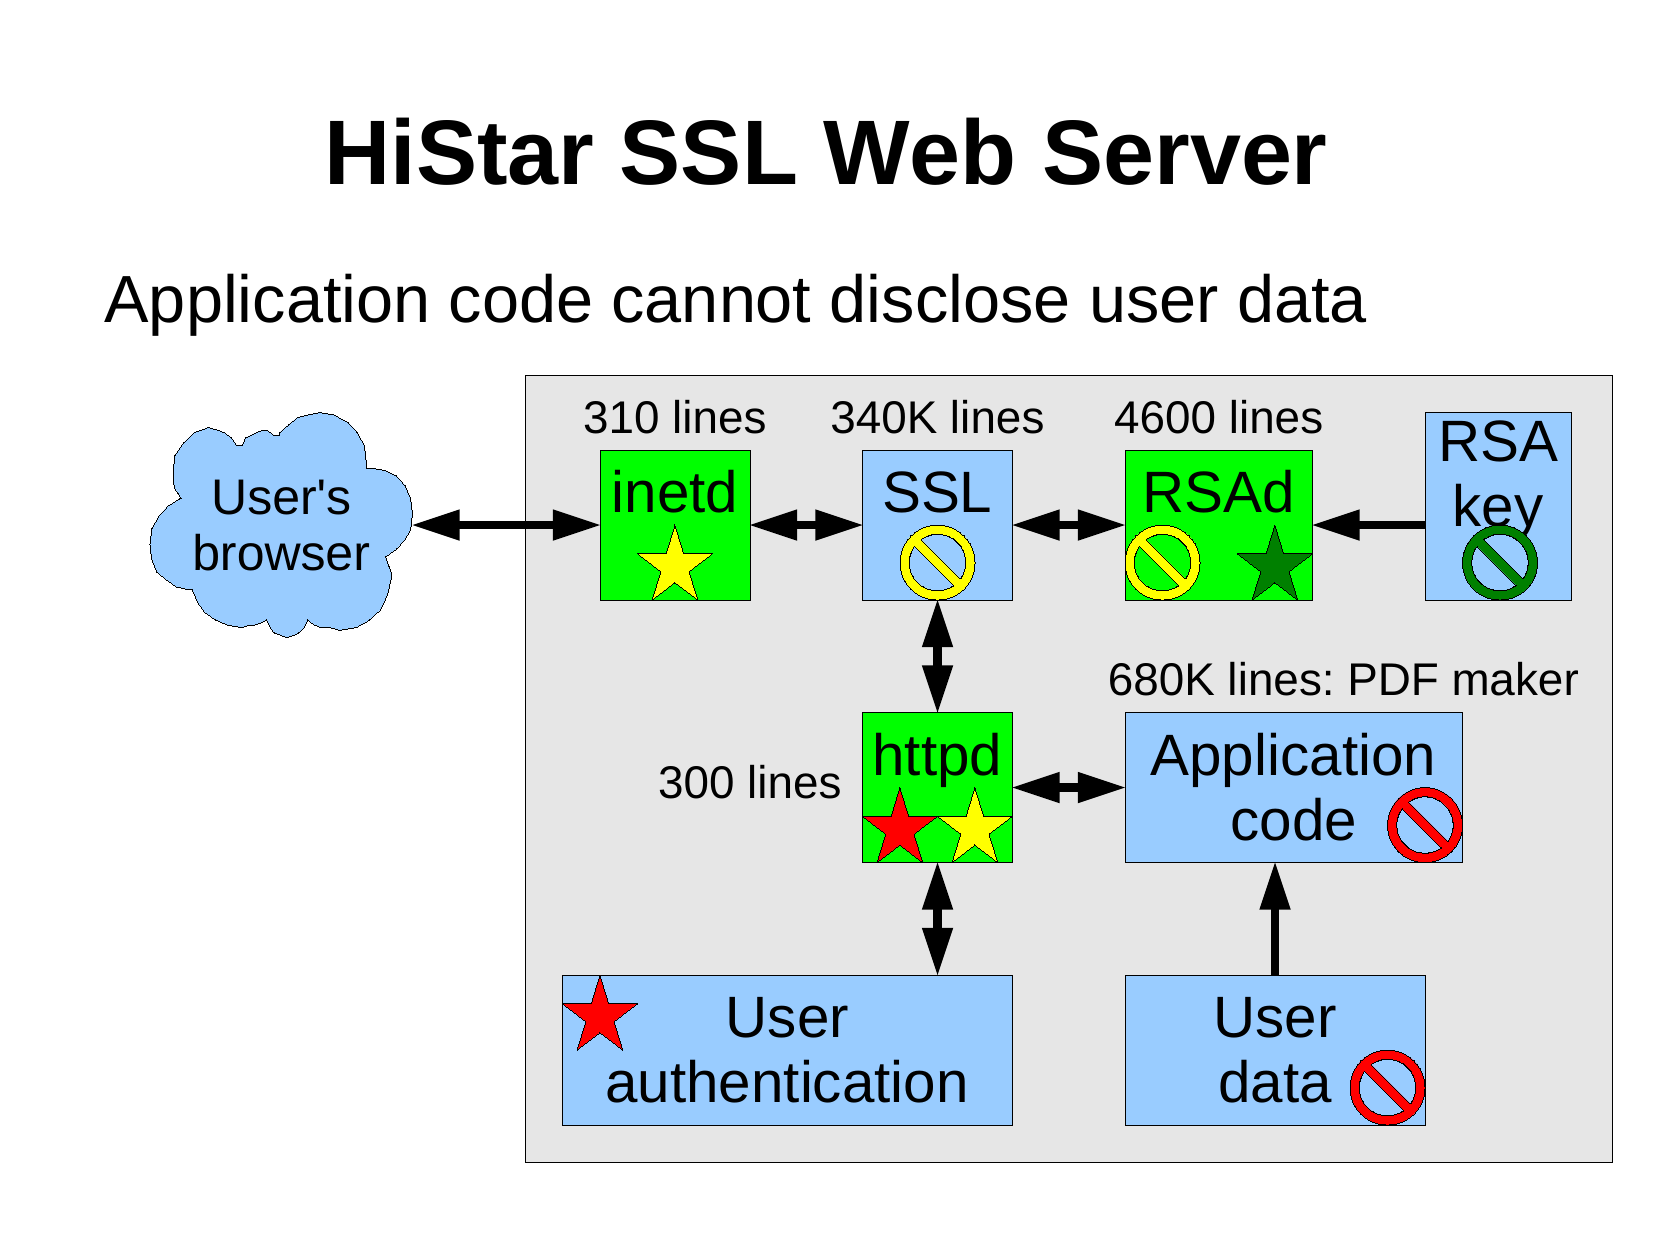

# HiStar SSL Web Server
Application code cannot disclose user data
310 lines
340K lines
4600 lines
User's
browser
RSA
key
inetd
SSL
RSAd
680K lines: PDF maker
httpd
Application
code
300 lines
User
authentication
User
data